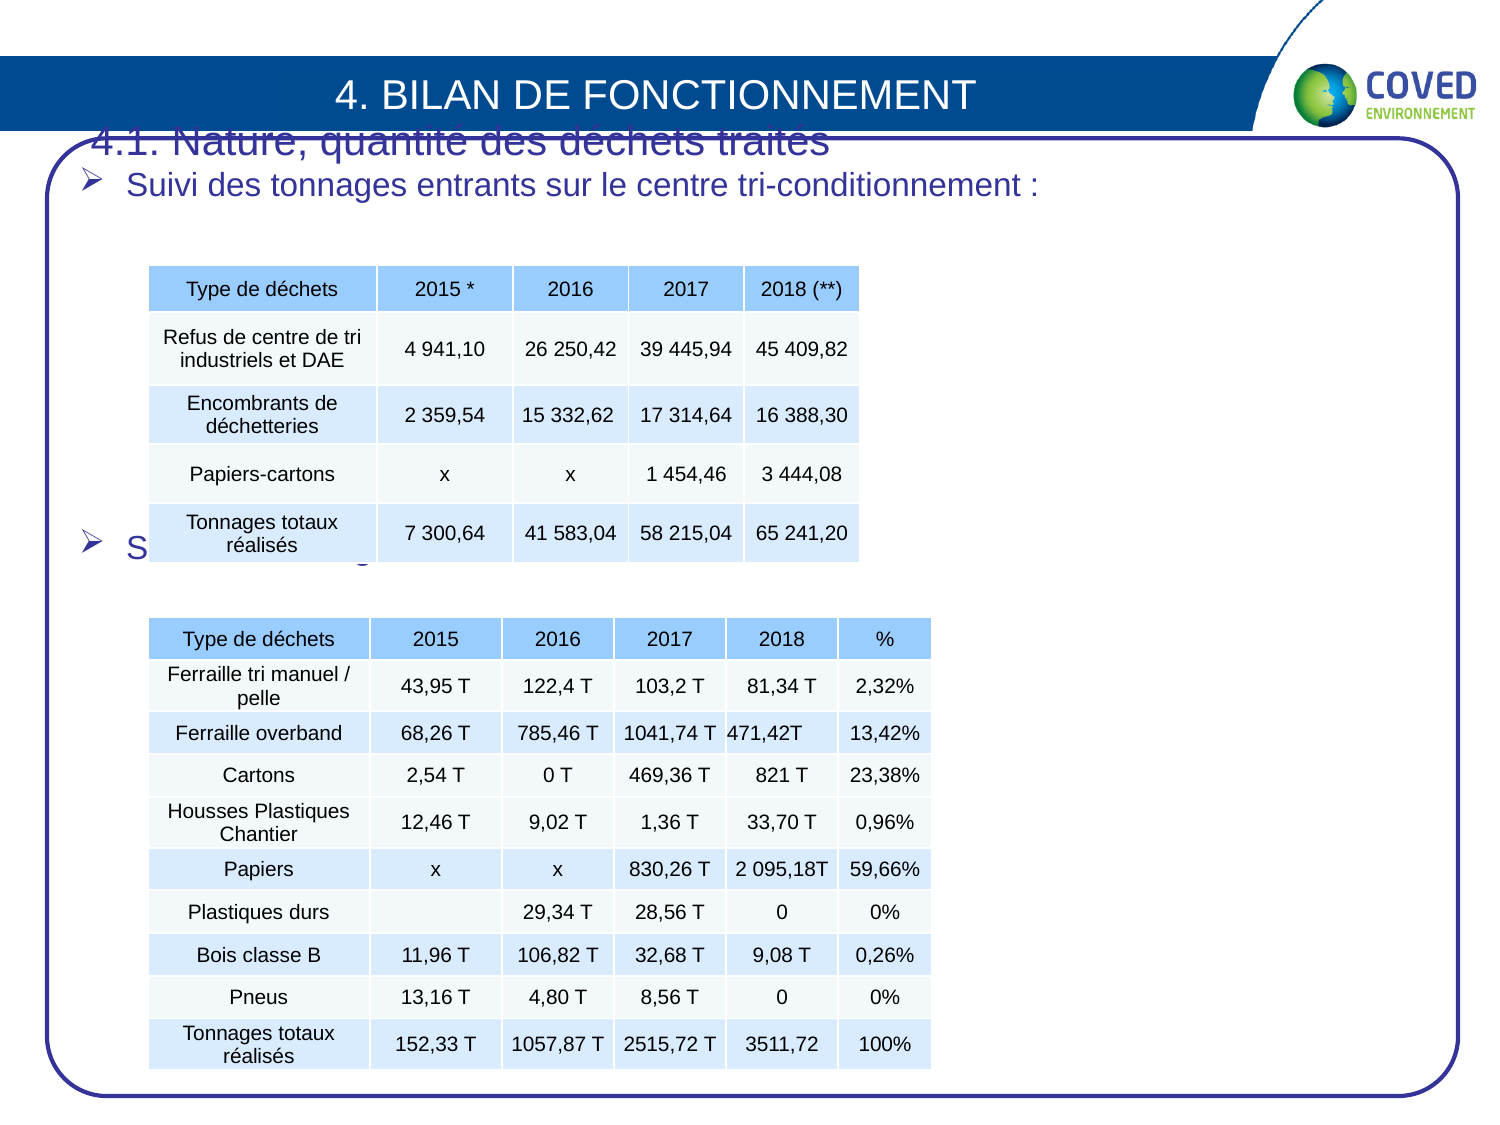

4. BILAN DE FONCTIONNEMENT
 4.1. Nature, quantité des déchets traités
Suivi des tonnages entrants sur le centre tri-conditionnement :
Suivi des tonnages triés :
| Type de déchets | 2015 \* | 2016 | 2017 | 2018 (\*\*) |
| --- | --- | --- | --- | --- |
| Refus de centre de tri industriels et DAE | 4 941,10 | 26 250,42 | 39 445,94 | 45 409,82 |
| Encombrants de déchetteries | 2 359,54 | 15 332,62 | 17 314,64 | 16 388,30 |
| Papiers-cartons | x | x | 1 454,46 | 3 444,08 |
| Tonnages totaux réalisés | 7 300,64 | 41 583,04 | 58 215,04 | 65 241,20 |
| Type de déchets | 2015 | 2016 | 2017 | 2018 | % |
| --- | --- | --- | --- | --- | --- |
| Ferraille tri manuel / pelle | 43,95 T | 122,4 T | 103,2 T | 81,34 T | 2,32% |
| Ferraille overband | 68,26 T | 785,46 T | 1041,74 T | 471,42T | 13,42% |
| Cartons | 2,54 T | 0 T | 469,36 T | 821 T | 23,38% |
| Housses Plastiques Chantier | 12,46 T | 9,02 T | 1,36 T | 33,70 T | 0,96% |
| Papiers | x | x | 830,26 T | 2 095,18T | 59,66% |
| Plastiques durs | | 29,34 T | 28,56 T | 0 | 0% |
| Bois classe B | 11,96 T | 106,82 T | 32,68 T | 9,08 T | 0,26% |
| Pneus | 13,16 T | 4,80 T | 8,56 T | 0 | 0% |
| Tonnages totaux réalisés | 152,33 T | 1057,87 T | 2515,72 T | 3511,72 | 100% |